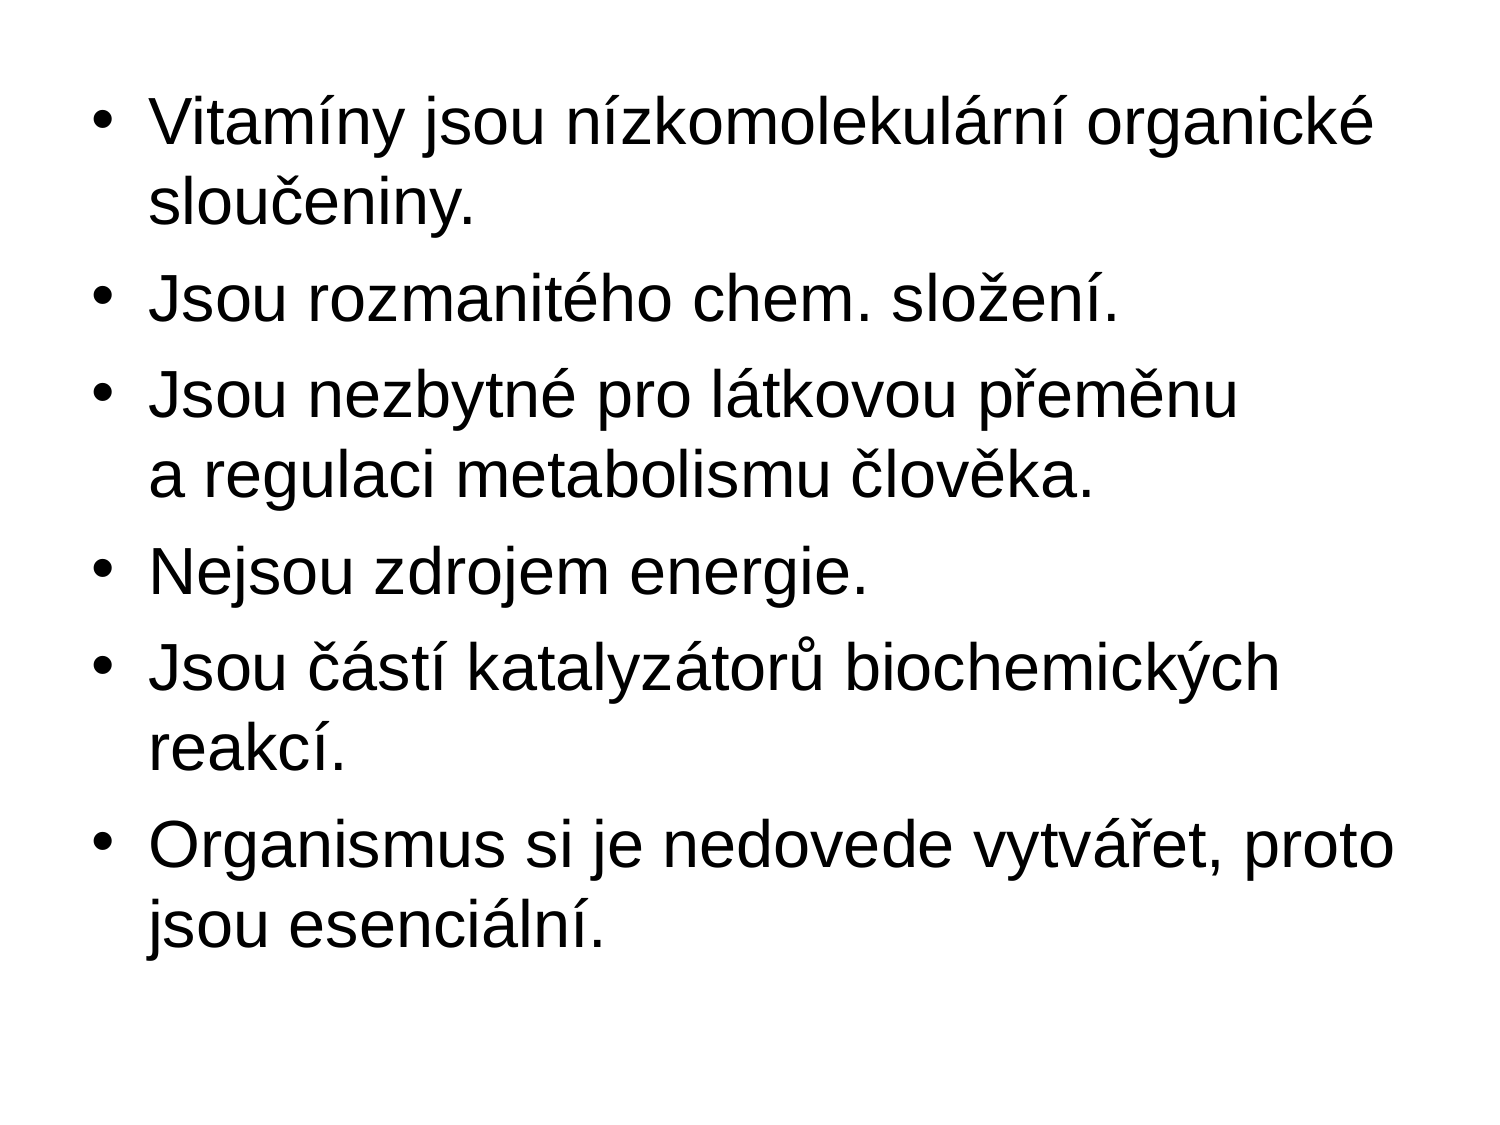

# Vitamíny jsou nízkomolekulární organické sloučeniny.
Jsou rozmanitého chem. složení.
Jsou nezbytné pro látkovou přeměnu
a regulaci metabolismu člověka.
Nejsou zdrojem energie.
Jsou částí katalyzátorů biochemických reakcí.
Organismus si je nedovede vytvářet, proto jsou esenciální.